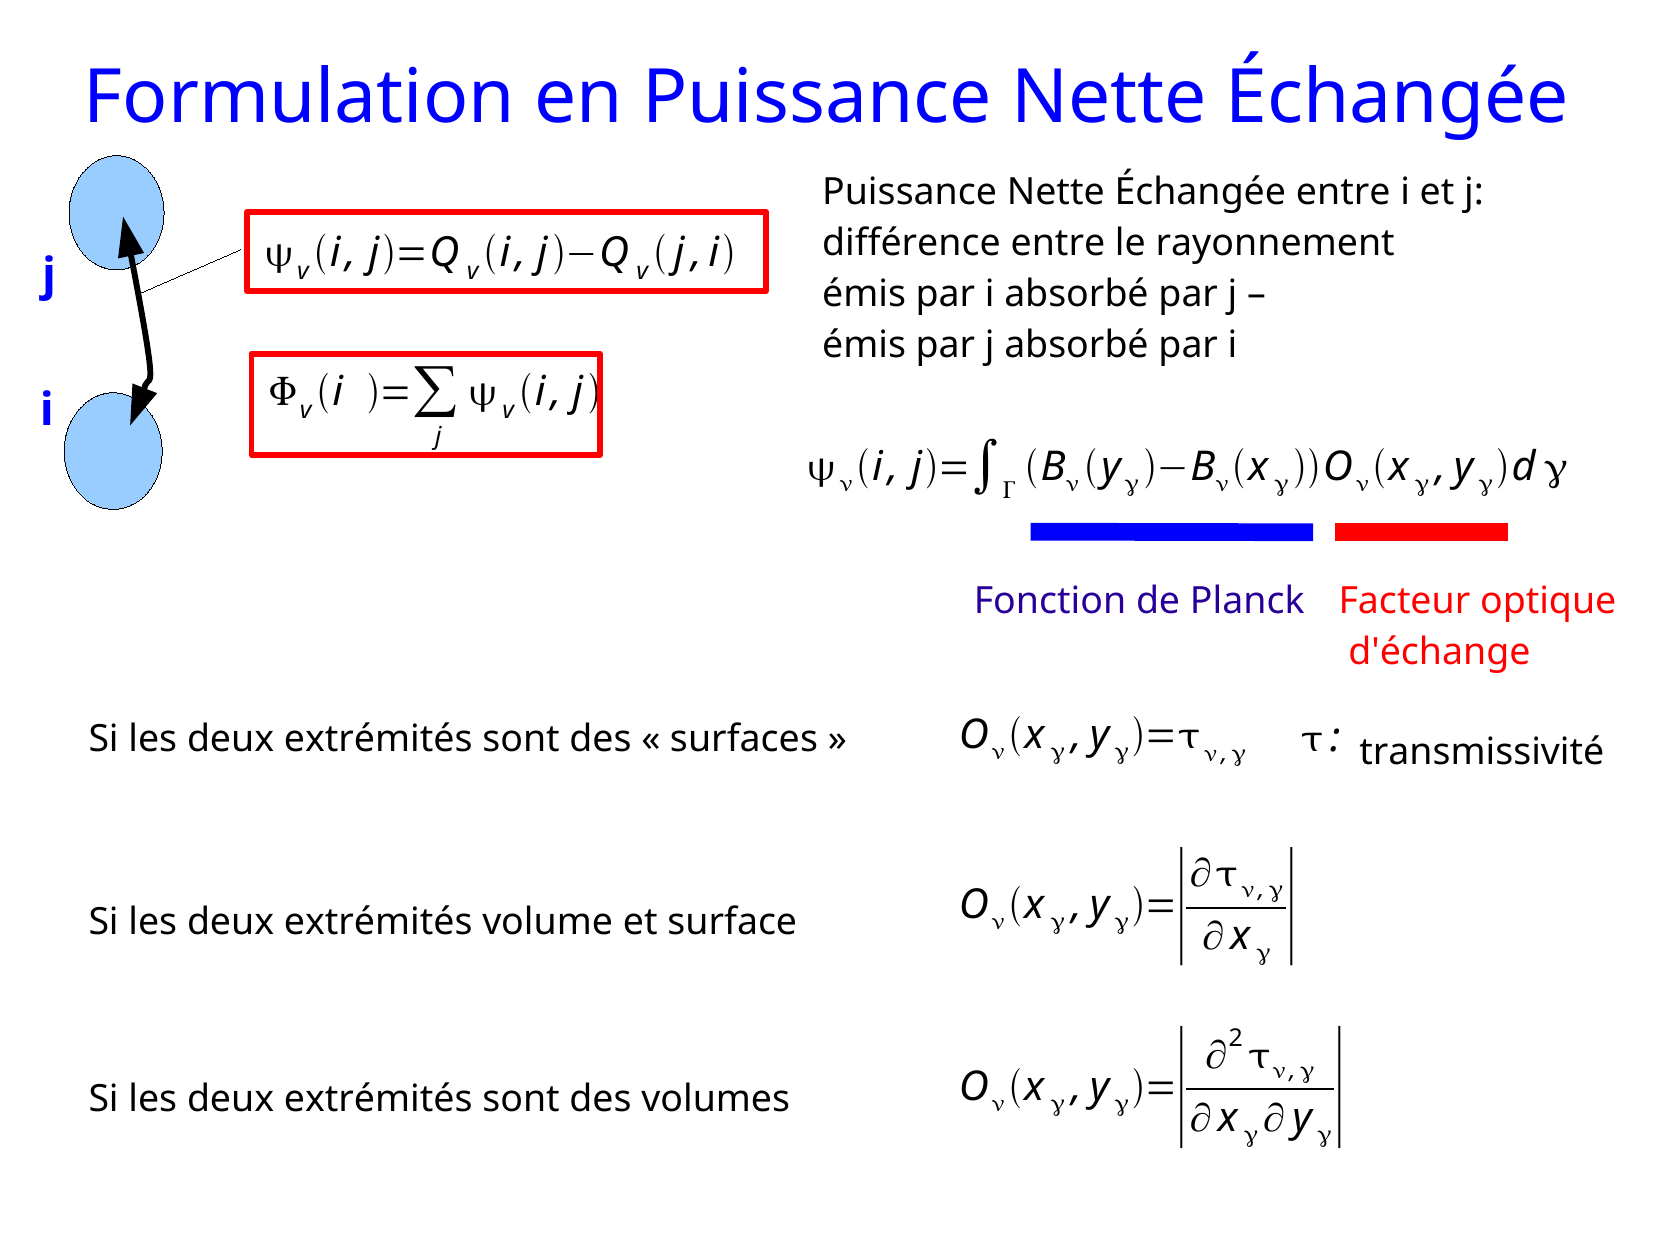

# Formulation en Puissance Nette Échangée
Puissance Nette Échangée entre i et j: différence entre le rayonnement
émis par i absorbé par j –
émis par j absorbé par i
j
i
Fonction de Planck
Facteur optique
 d'échange
Si les deux extrémités sont des « surfaces »
 transmissivité
Si les deux extrémités volume et surface
Si les deux extrémités sont des volumes